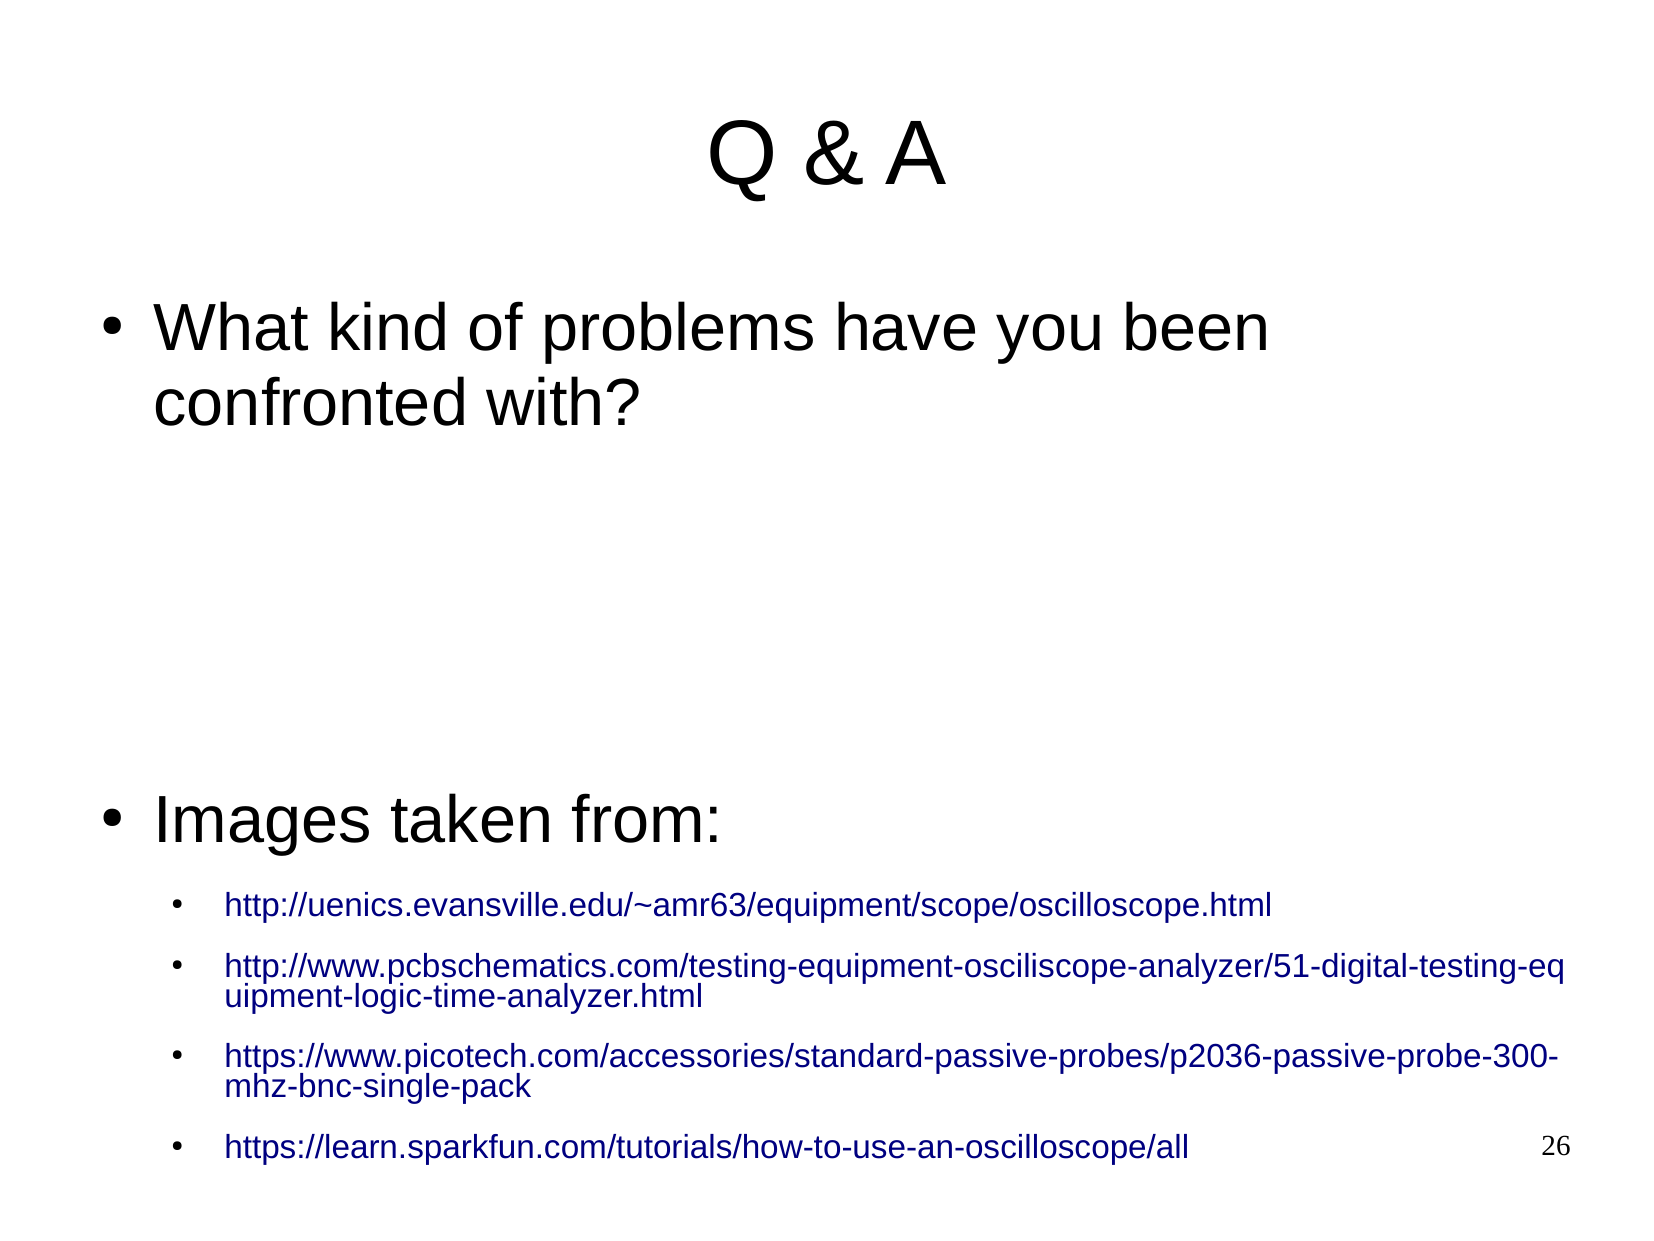

# Q & A
What kind of problems have you been confronted with?
Images taken from:
http://uenics.evansville.edu/~amr63/equipment/scope/oscilloscope.html
http://www.pcbschematics.com/testing-equipment-osciliscope-analyzer/51-digital-testing-equipment-logic-time-analyzer.html
https://www.picotech.com/accessories/standard-passive-probes/p2036-passive-probe-300-mhz-bnc-single-pack
https://learn.sparkfun.com/tutorials/how-to-use-an-oscilloscope/all
26